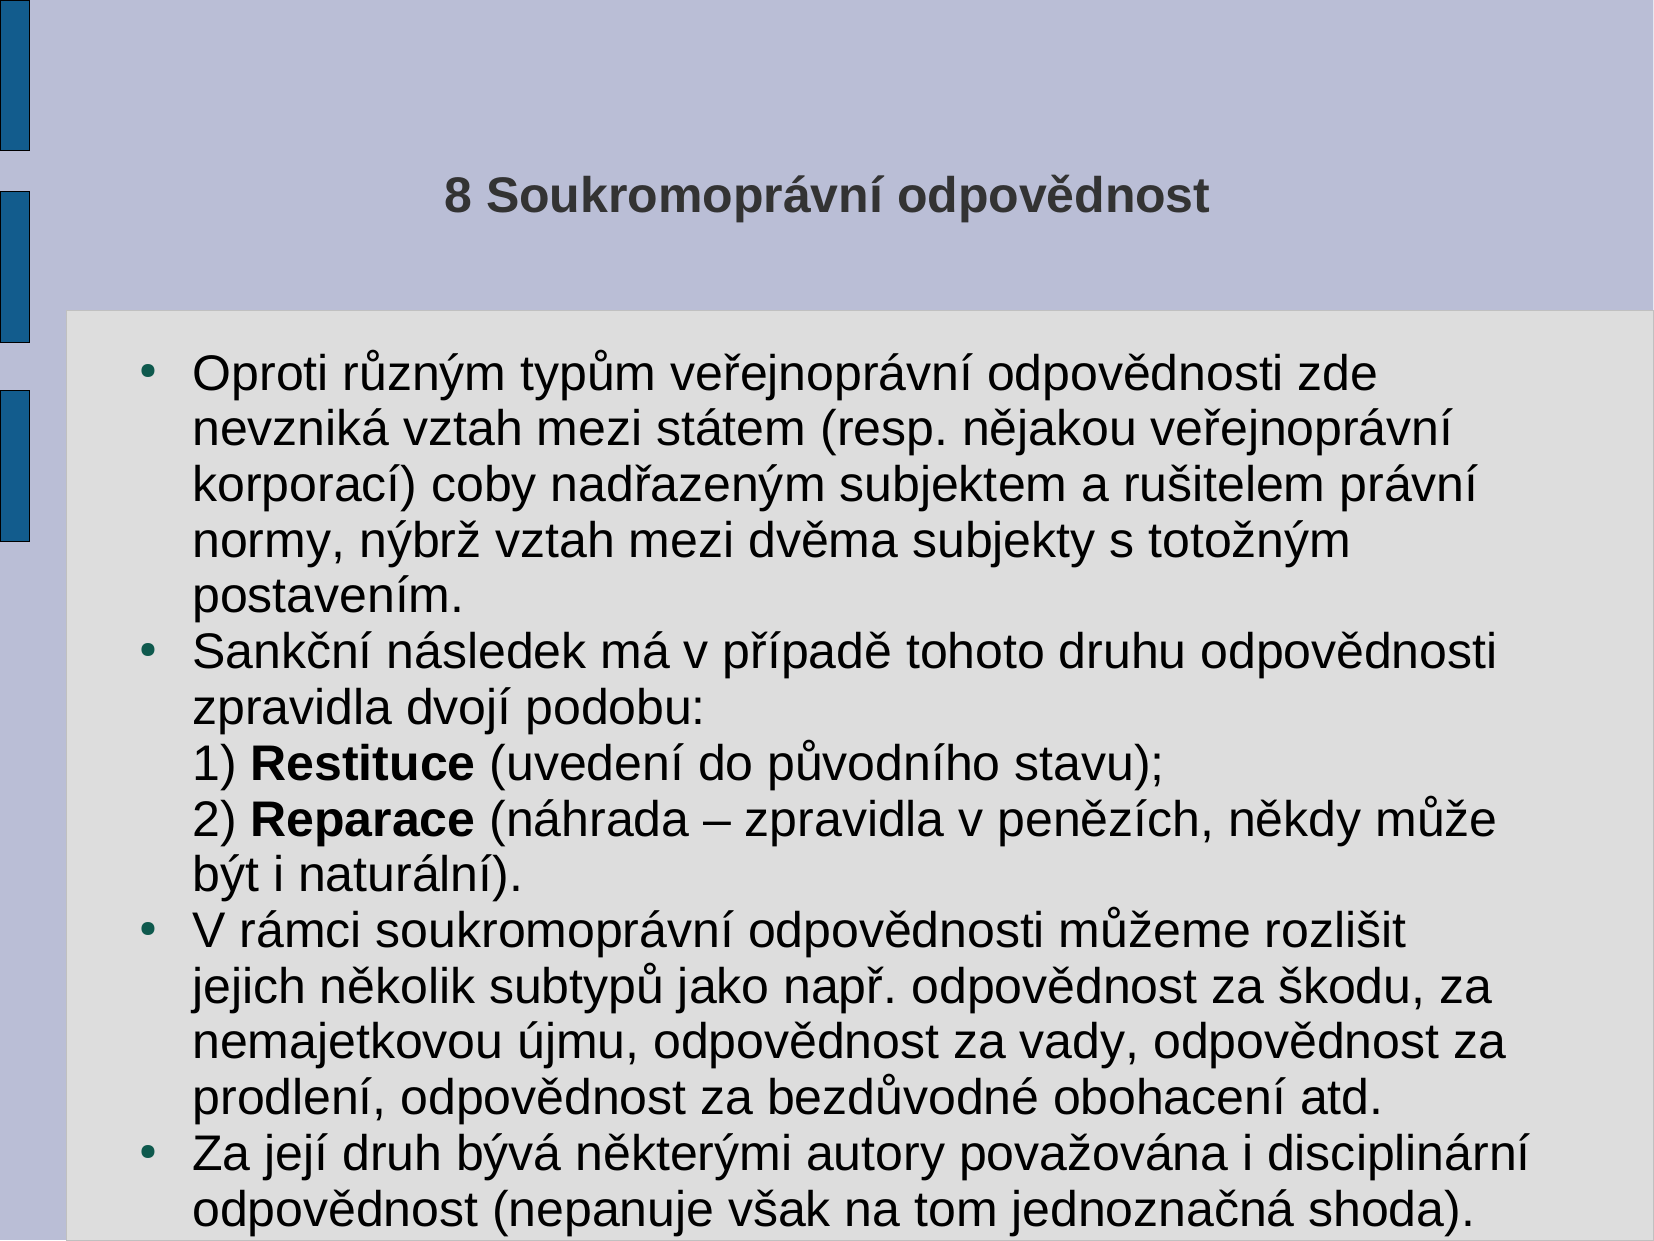

# 8 Soukromoprávní odpovědnost
Oproti různým typům veřejnoprávní odpovědnosti zde nevzniká vztah mezi státem (resp. nějakou veřejnoprávní korporací) coby nadřazeným subjektem a rušitelem právní normy, nýbrž vztah mezi dvěma subjekty s totožným postavením.
Sankční následek má v případě tohoto druhu odpovědnosti zpravidla dvojí podobu:
1) Restituce (uvedení do původního stavu);
2) Reparace (náhrada – zpravidla v penězích, někdy může být i naturální).
V rámci soukromoprávní odpovědnosti můžeme rozlišit jejich několik subtypů jako např. odpovědnost za škodu, za nemajetkovou újmu, odpovědnost za vady, odpovědnost za prodlení, odpovědnost za bezdůvodné obohacení atd.
Za její druh bývá některými autory považována i disciplinární odpovědnost (nepanuje však na tom jednoznačná shoda).